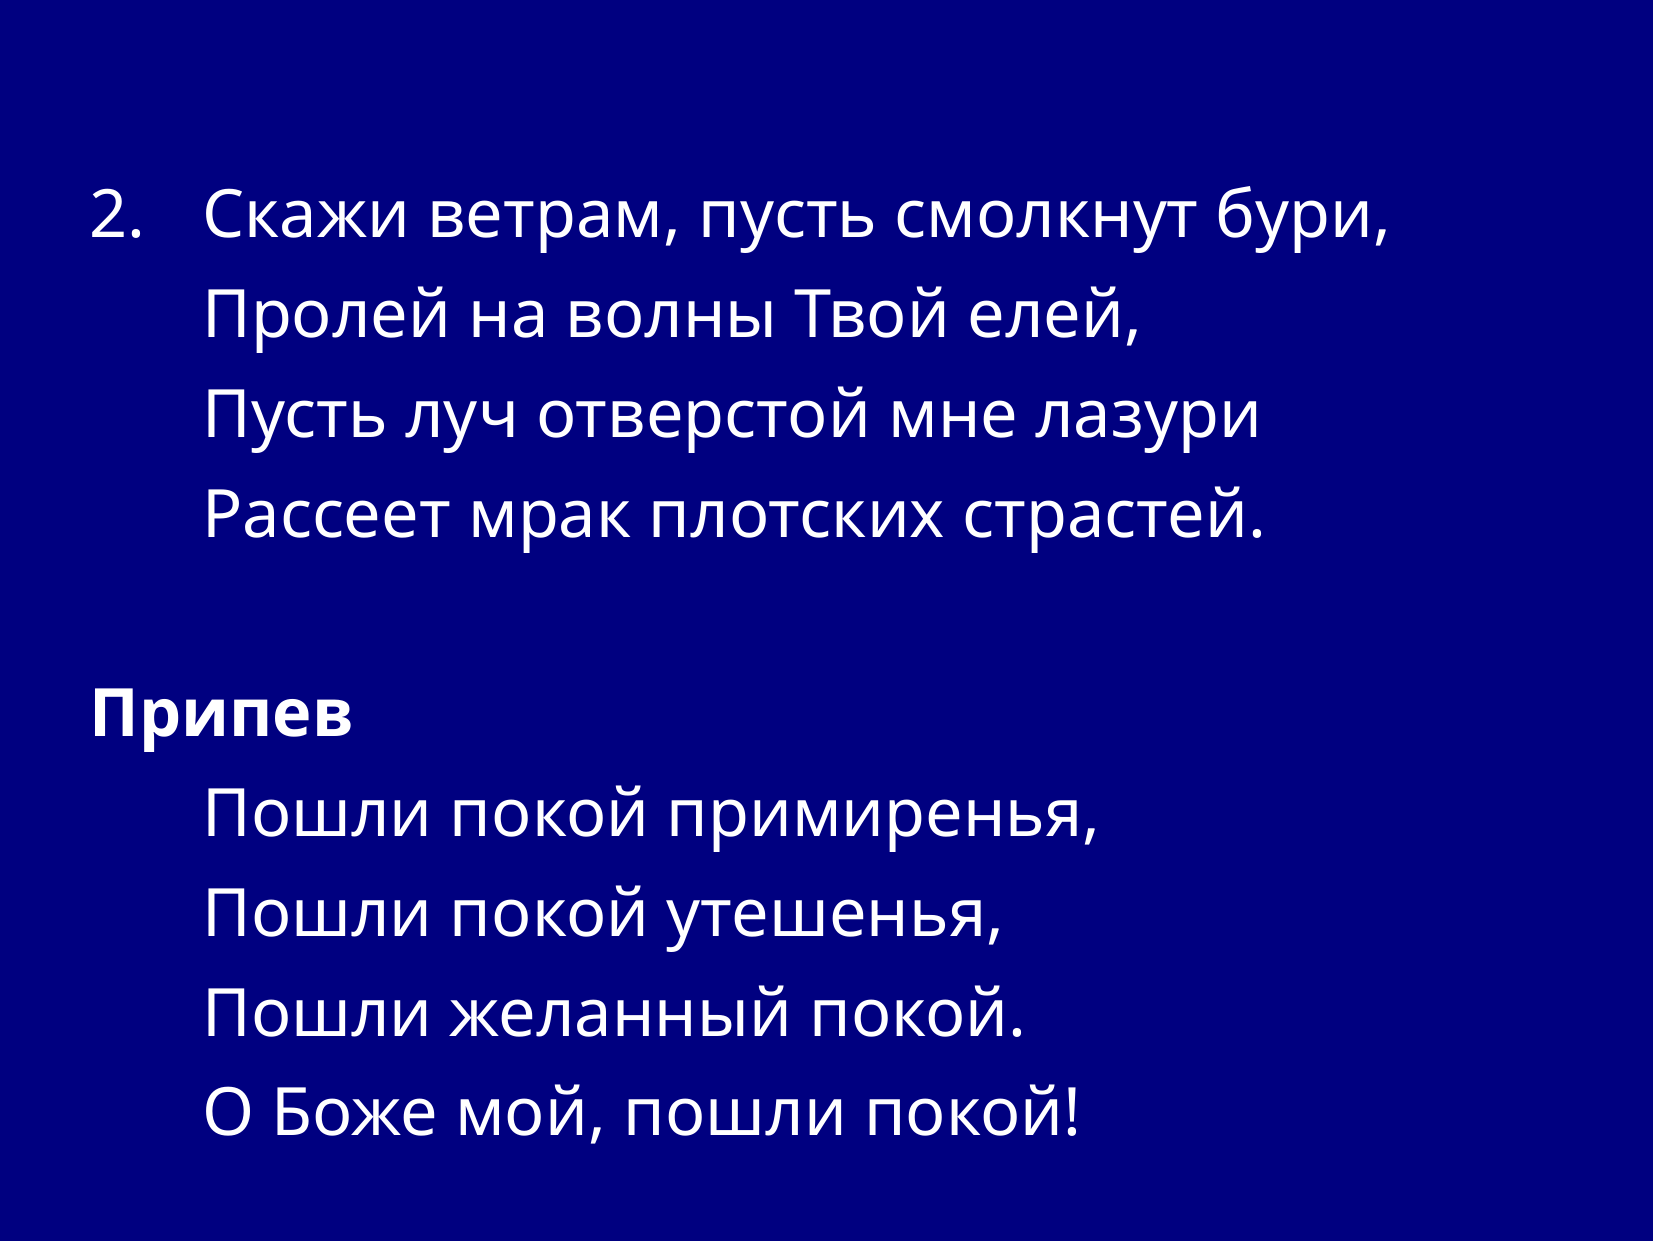

2.	Скажи ветрам, пусть смолкнут бури,
	Пролей на волны Твой елей,
	Пусть луч отверстой мне лазури
	Рассеет мрак плотских страстей.
Припев
	Пошли покой примиренья,
	Пошли покой утешенья,
	Пошли желанный покой.
	О Боже мой, пошли покой!